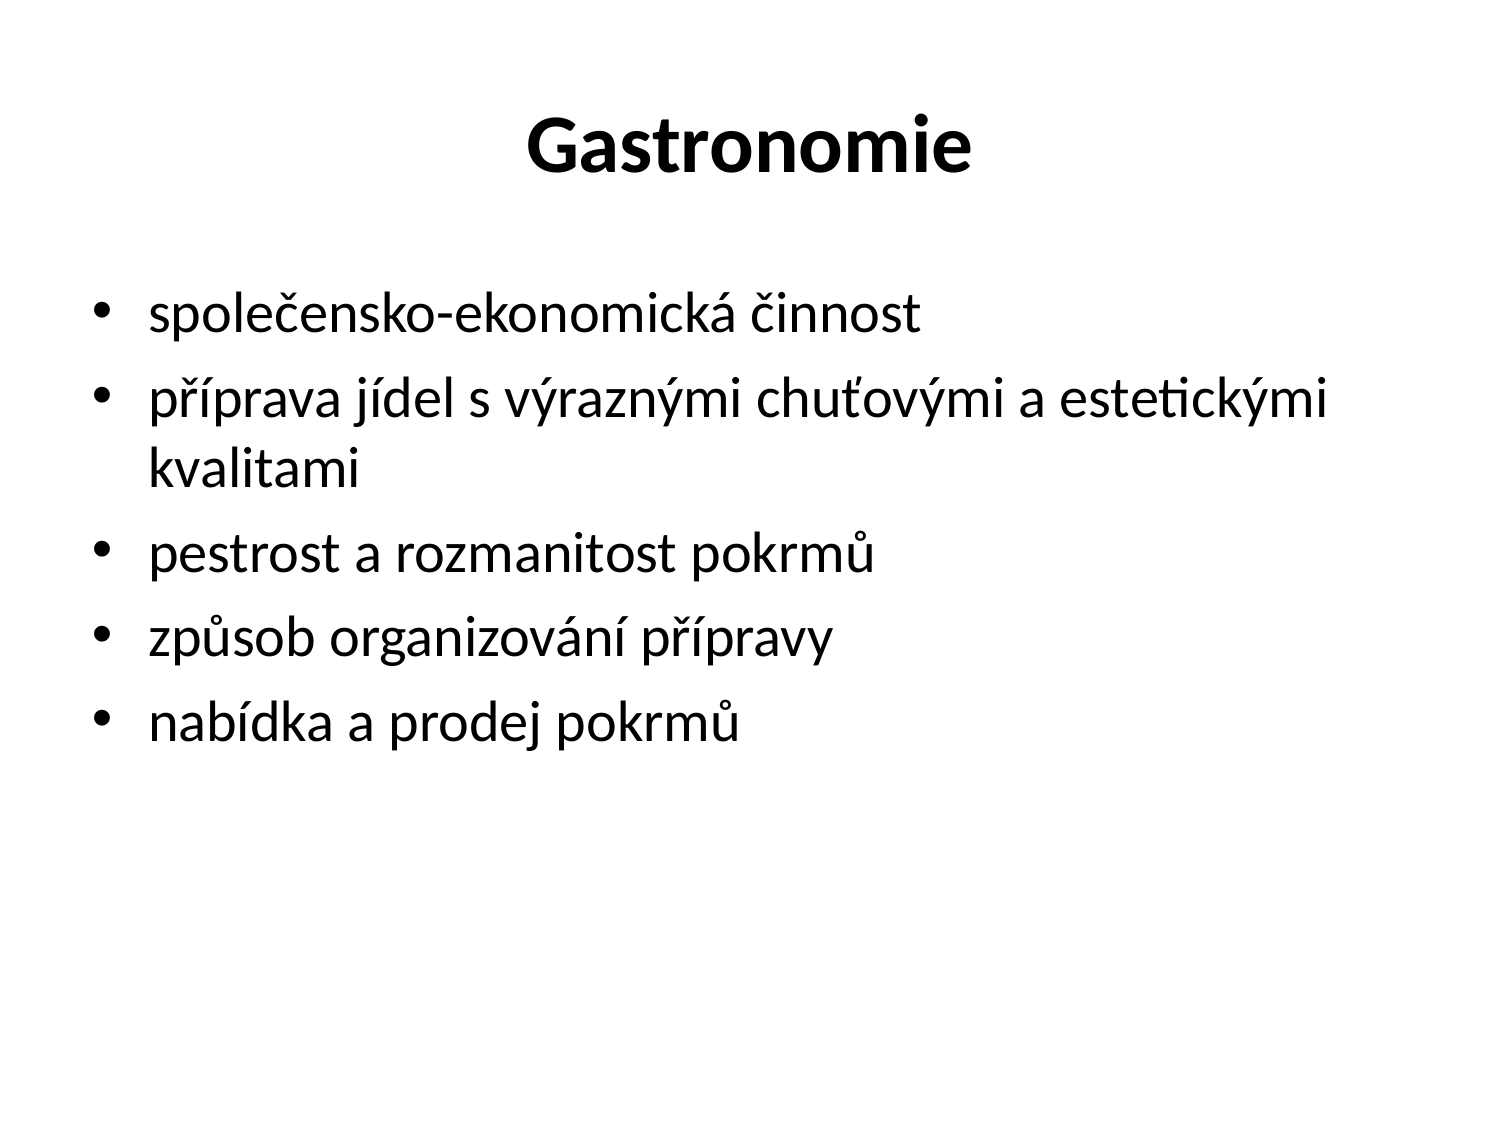

# Gastronomie
společensko-ekonomická činnost
příprava jídel s výraznými chuťovými a estetickými kvalitami
pestrost a rozmanitost pokrmů
způsob organizování přípravy
nabídka a prodej pokrmů